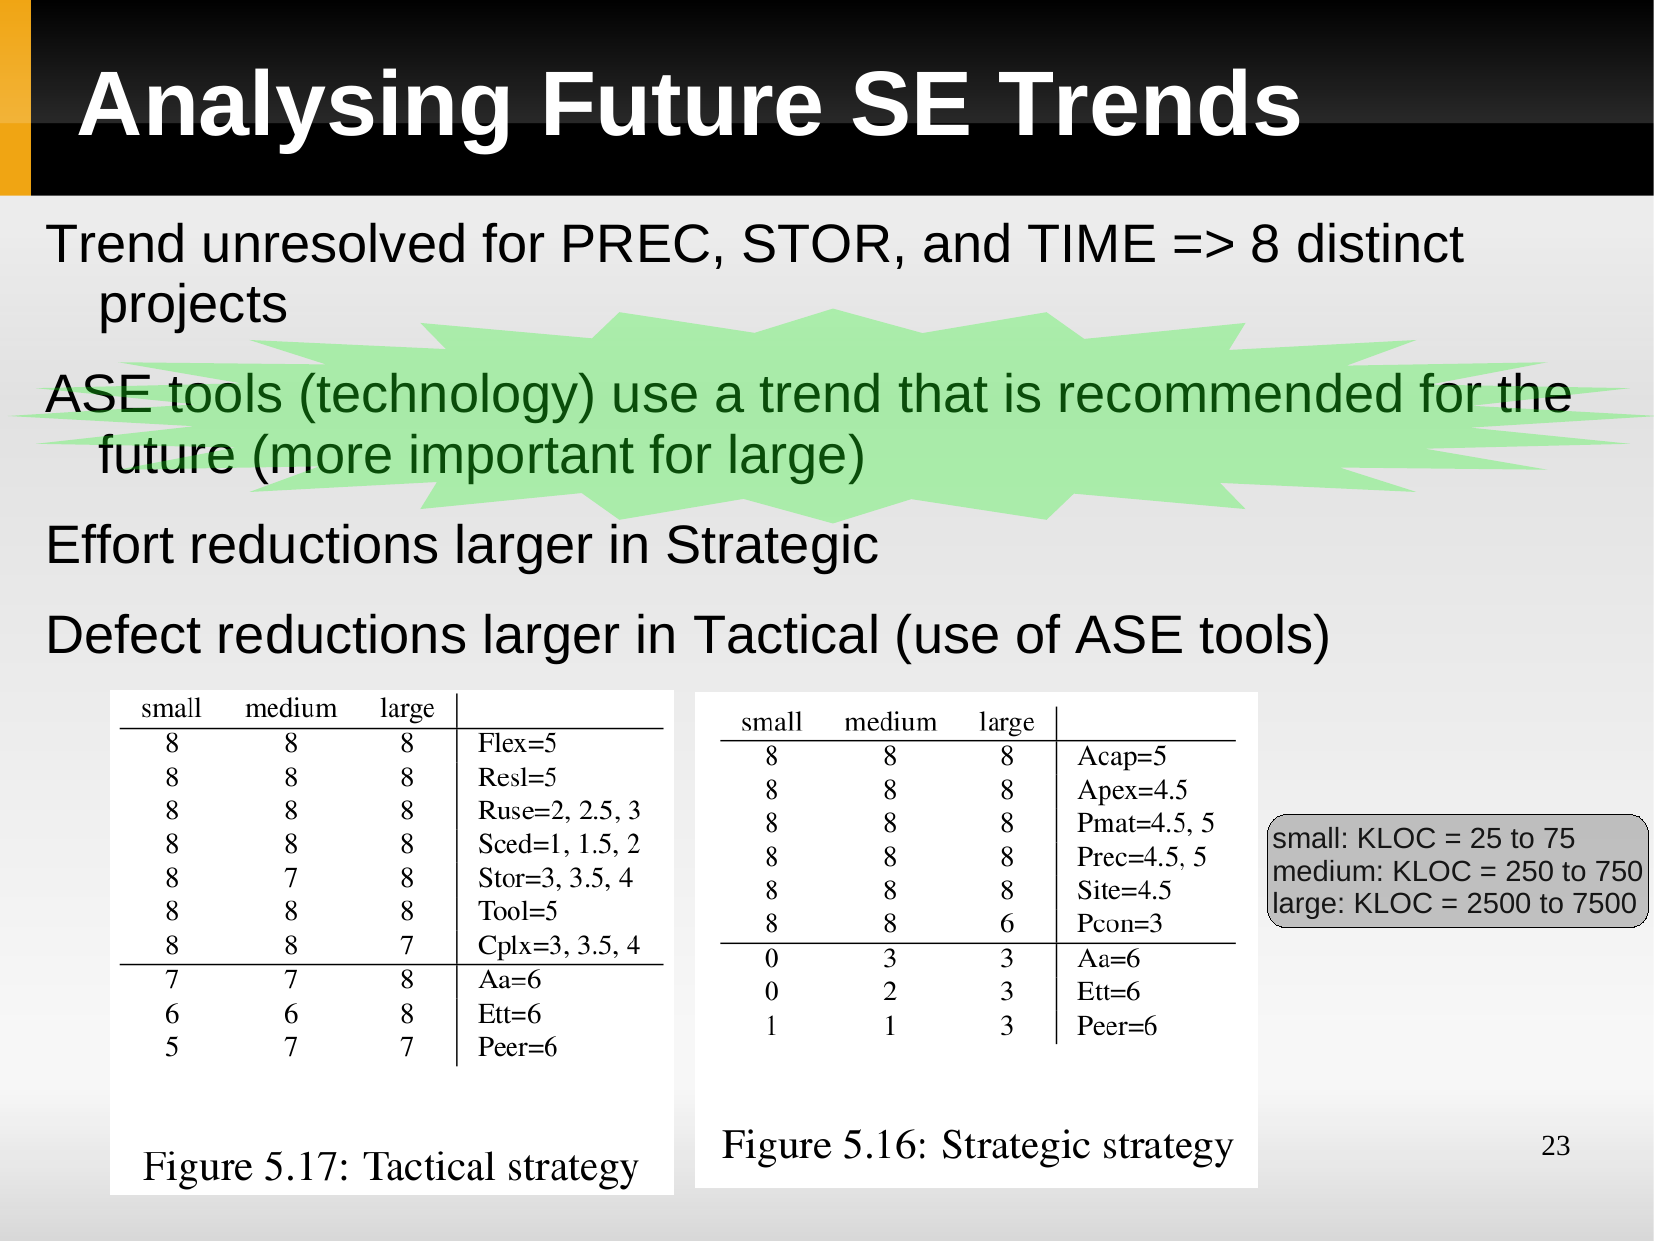

# Analysing Future SE Trends
Trend unresolved for PREC, STOR, and TIME => 8 distinct projects
ASE tools (technology) use a trend that is recommended for the future (more important for large)
Effort reductions larger in Strategic
Defect reductions larger in Tactical (use of ASE tools)
small: KLOC = 25 to 75
medium: KLOC = 250 to 750
large: KLOC = 2500 to 7500
23